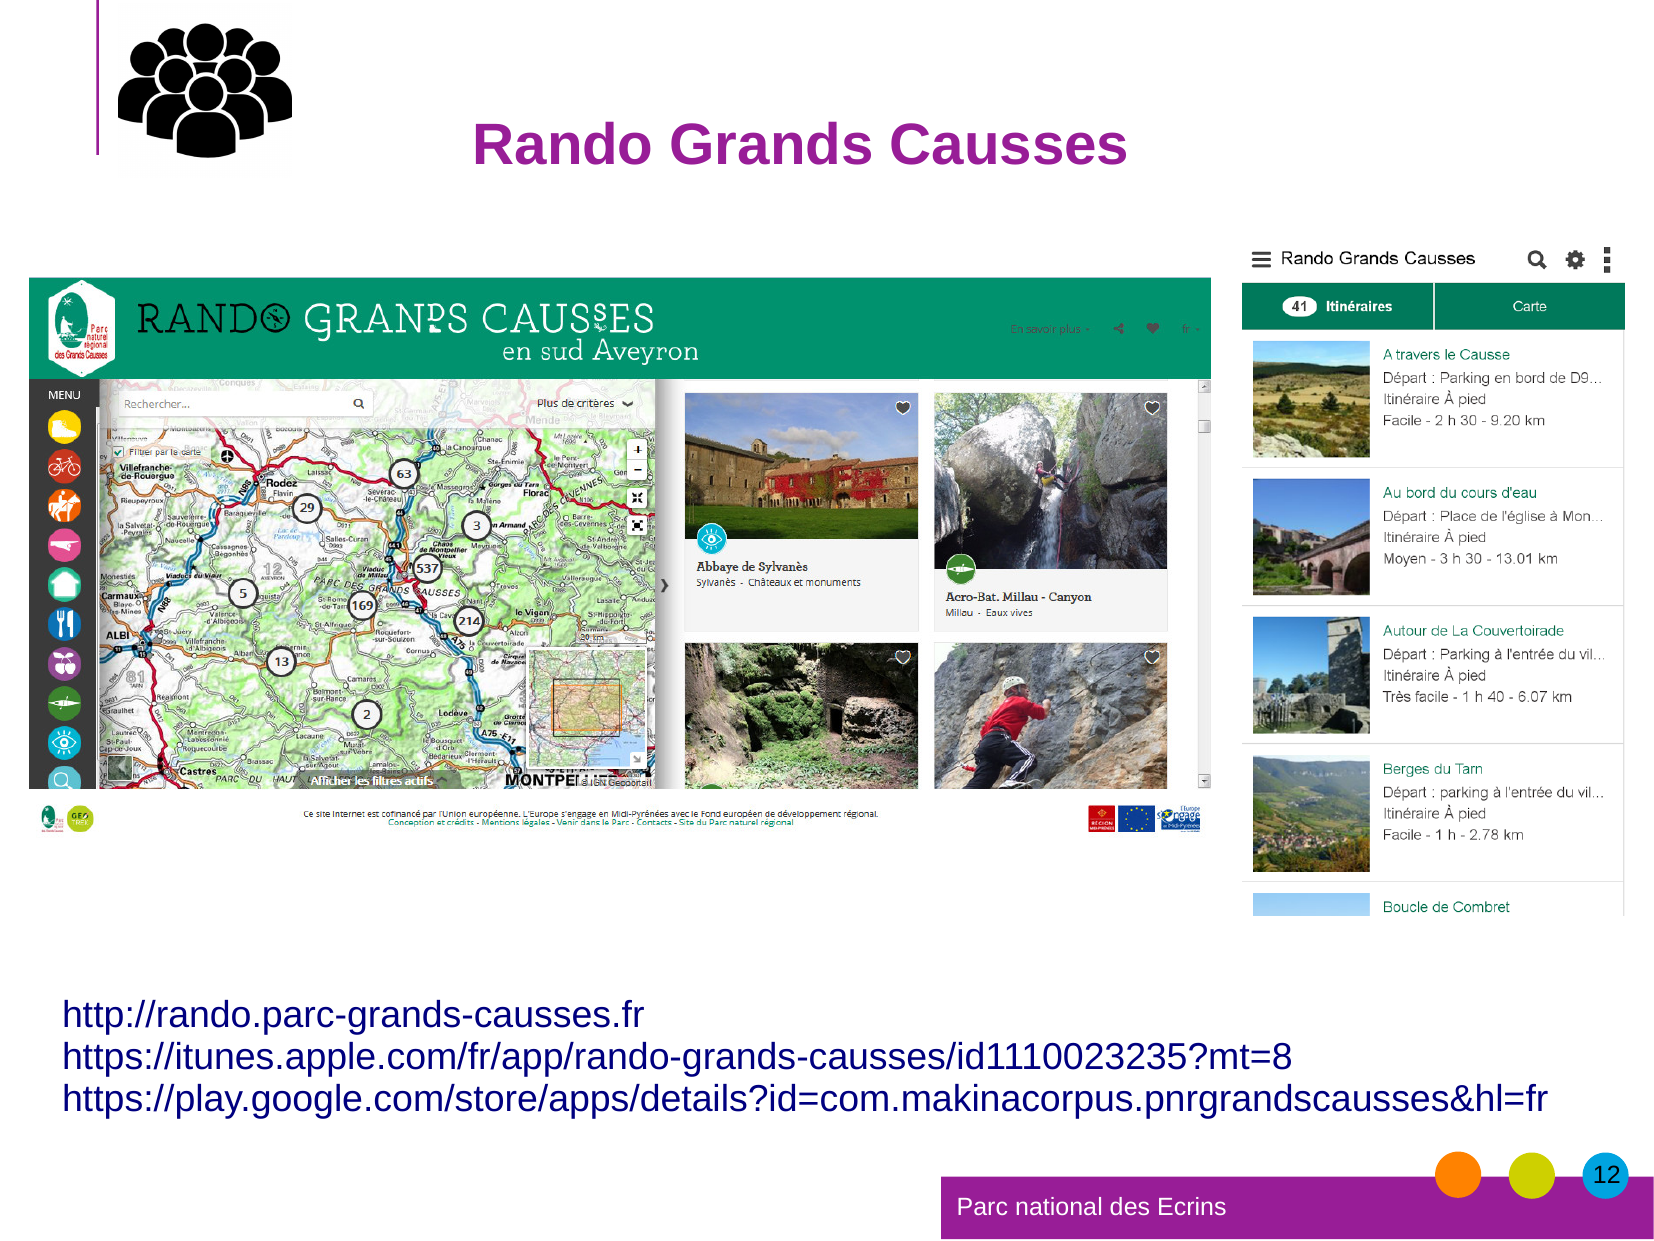

# Rando Grands Causses
http://rando.parc-grands-causses.fr
https://itunes.apple.com/fr/app/rando-grands-causses/id1110023235?mt=8
https://play.google.com/store/apps/details?id=com.makinacorpus.pnrgrandscausses&hl=fr